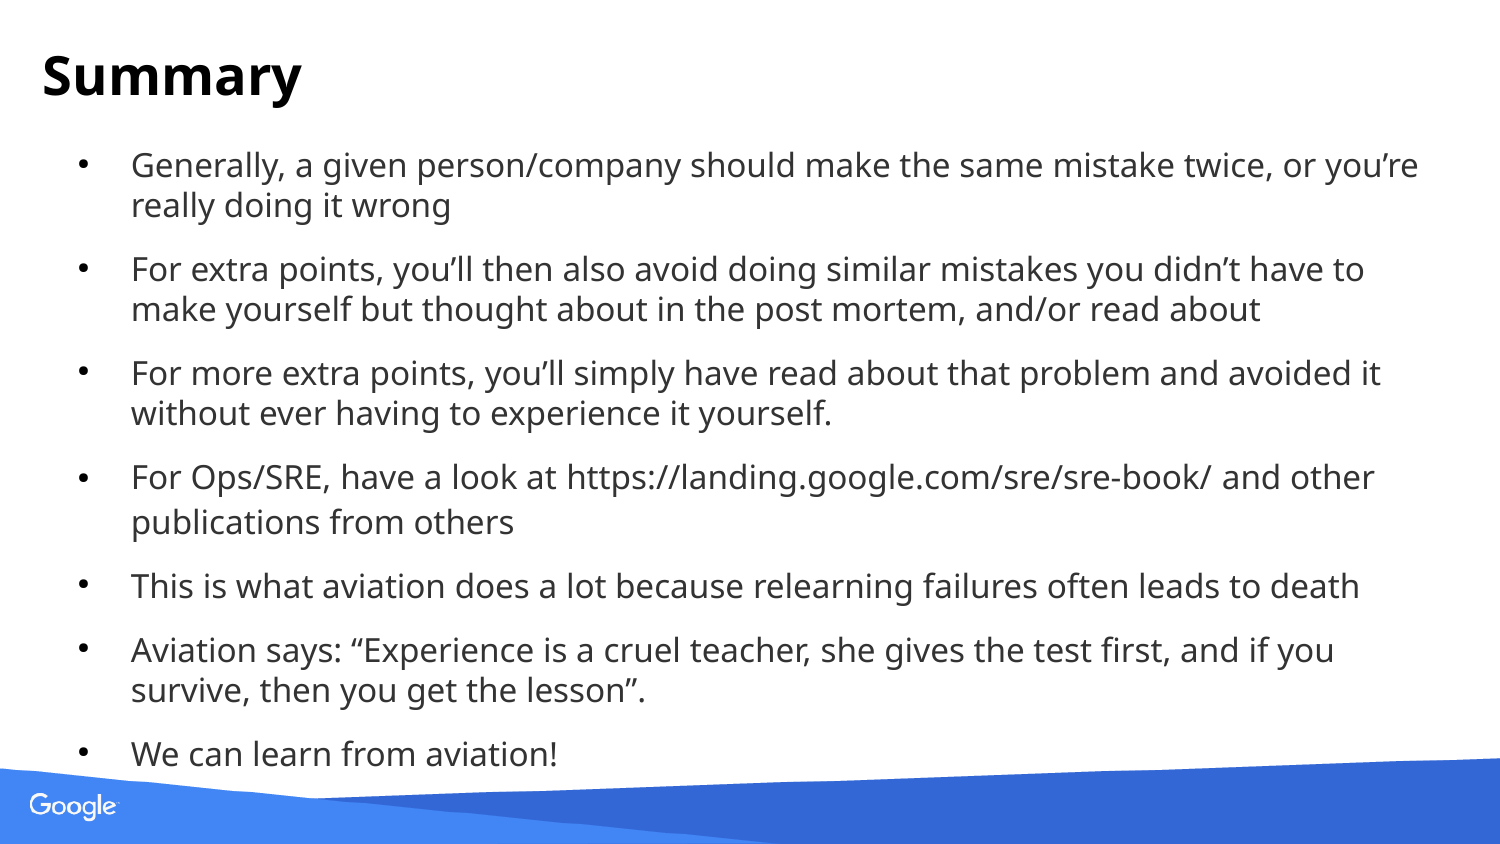

Summary
# Generally, a given person/company should make the same mistake twice, or you’re really doing it wrong
For extra points, you’ll then also avoid doing similar mistakes you didn’t have to make yourself but thought about in the post mortem, and/or read about
For more extra points, you’ll simply have read about that problem and avoided it without ever having to experience it yourself.
For Ops/SRE, have a look at https://landing.google.com/sre/sre-book/ and other publications from others
This is what aviation does a lot because relearning failures often leads to death
Aviation says: “Experience is a cruel teacher, she gives the test first, and if you survive, then you get the lesson”.
We can learn from aviation!